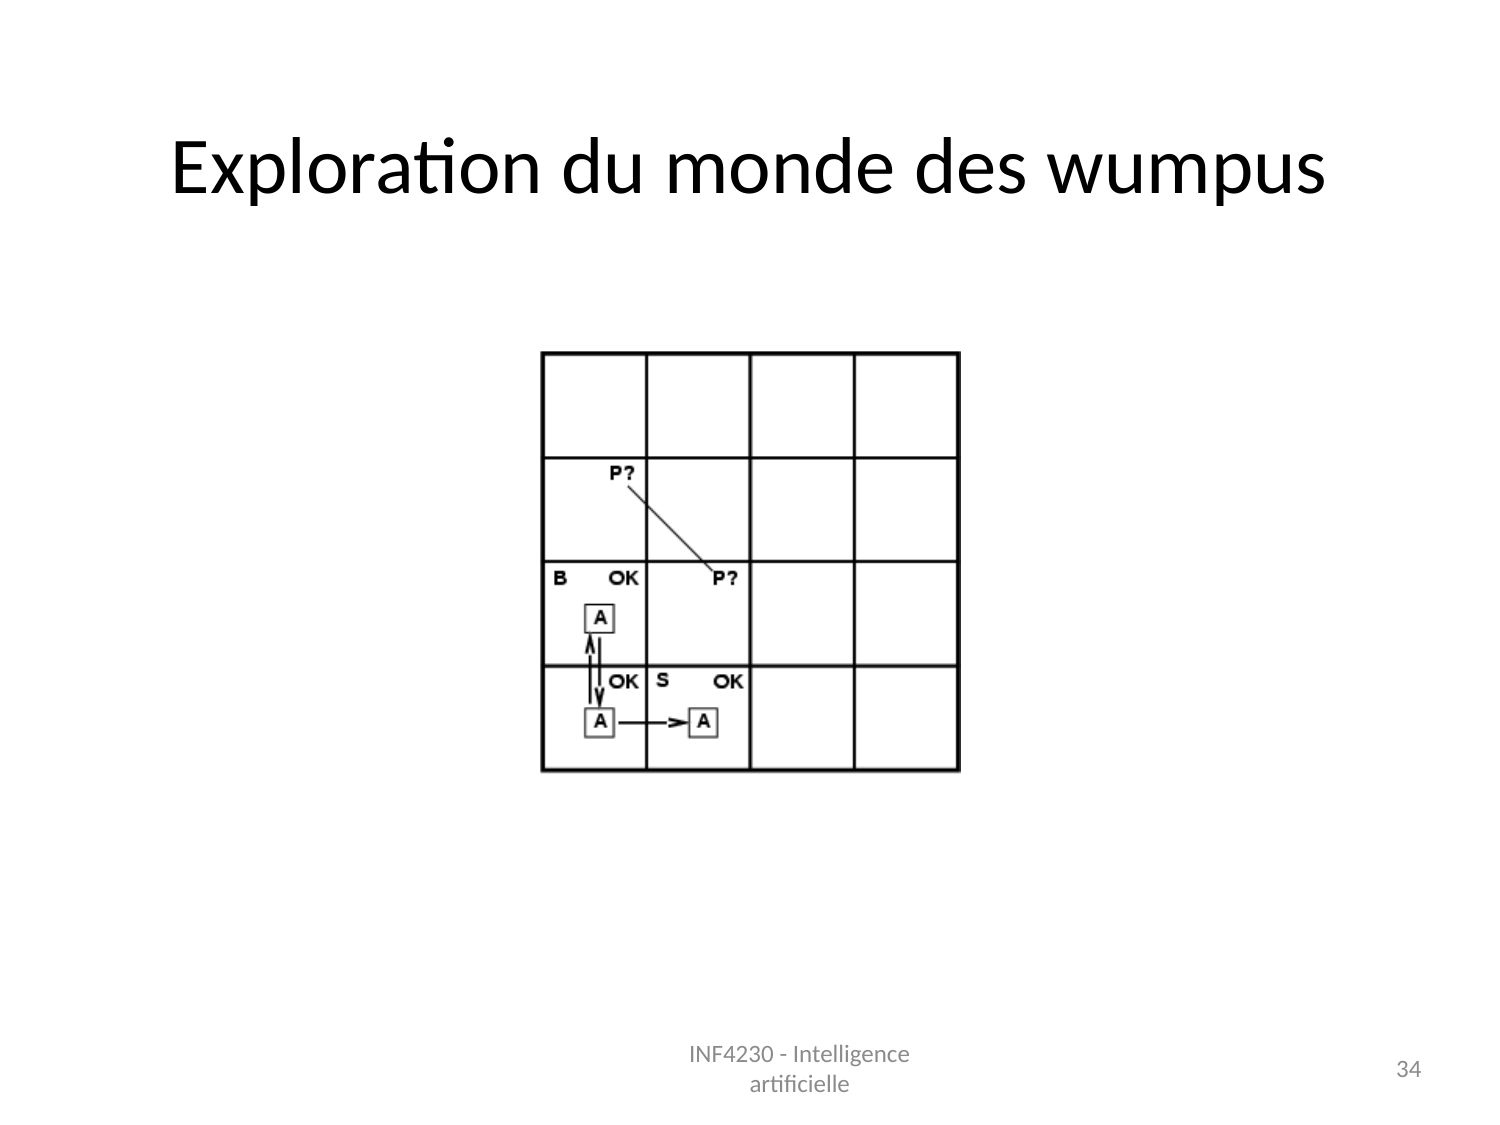

# Exploration du monde des wumpus
INF4230 - Intelligence artificielle